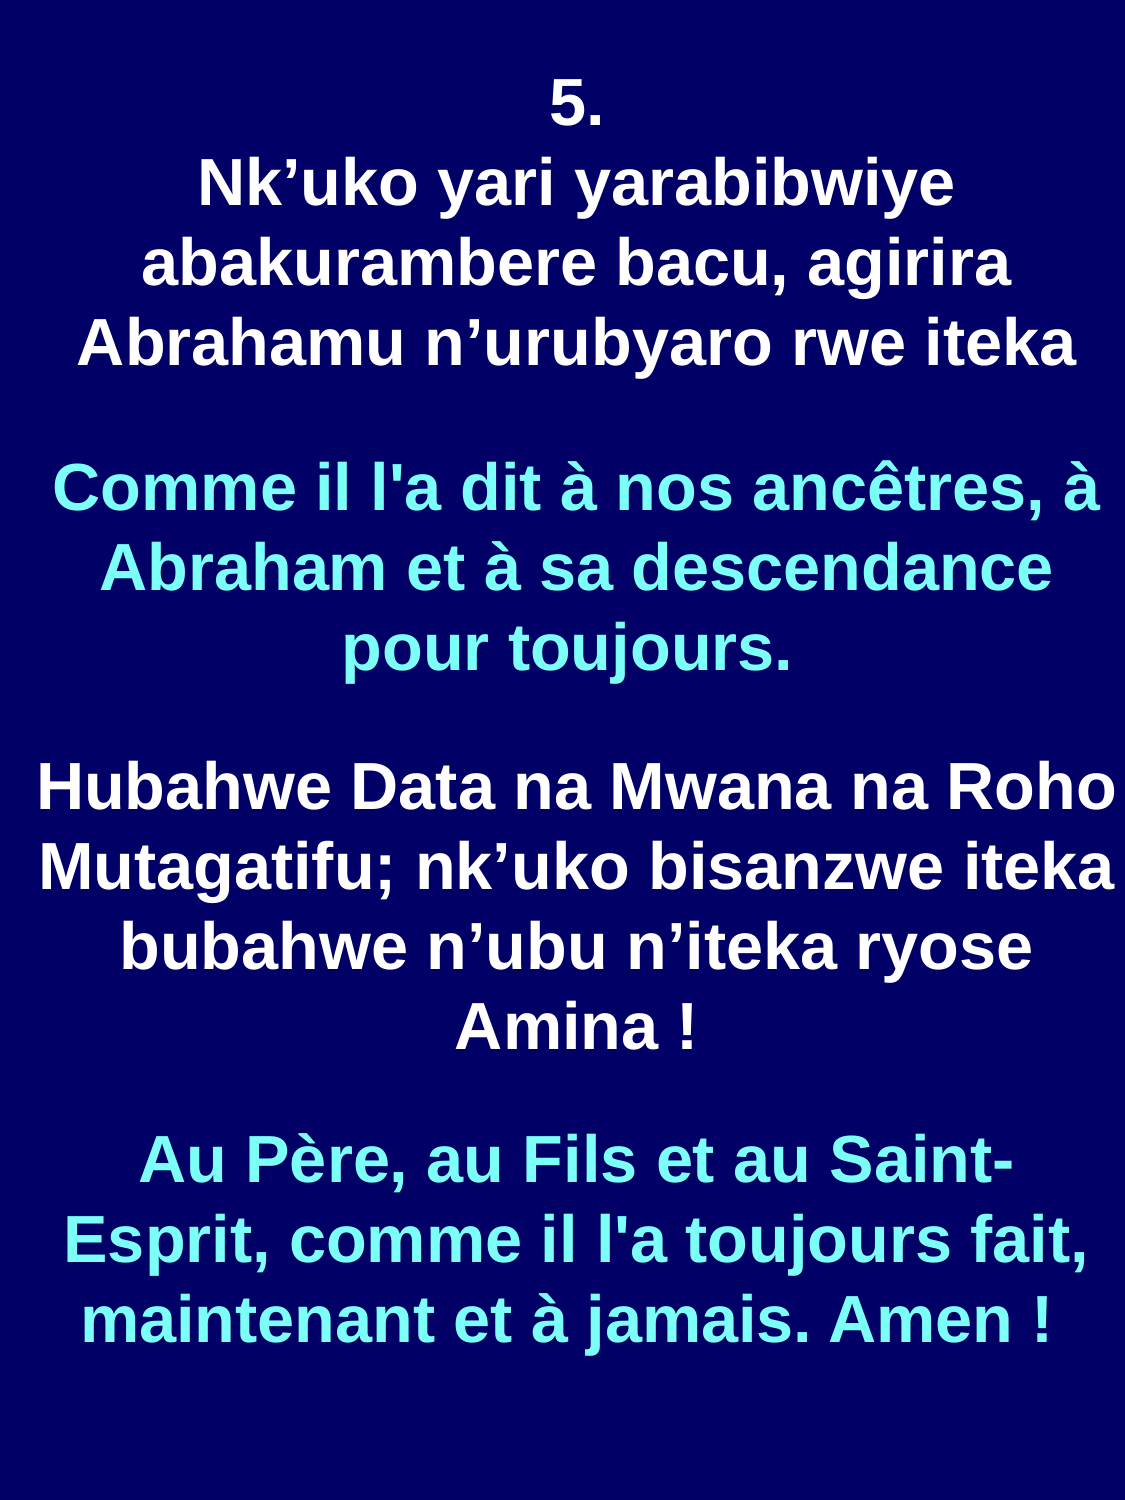

5.
Nk’uko yari yarabibwiye abakurambere bacu, agirira Abrahamu n’urubyaro rwe iteka
Comme il l'a dit à nos ancêtres, à Abraham et à sa descendance pour toujours.
Hubahwe Data na Mwana na Roho
Mutagatifu; nk’uko bisanzwe iteka bubahwe n’ubu n’iteka ryose Amina !
Au Père, au Fils et au Saint-Esprit, comme il l'a toujours fait, maintenant et à jamais. Amen !